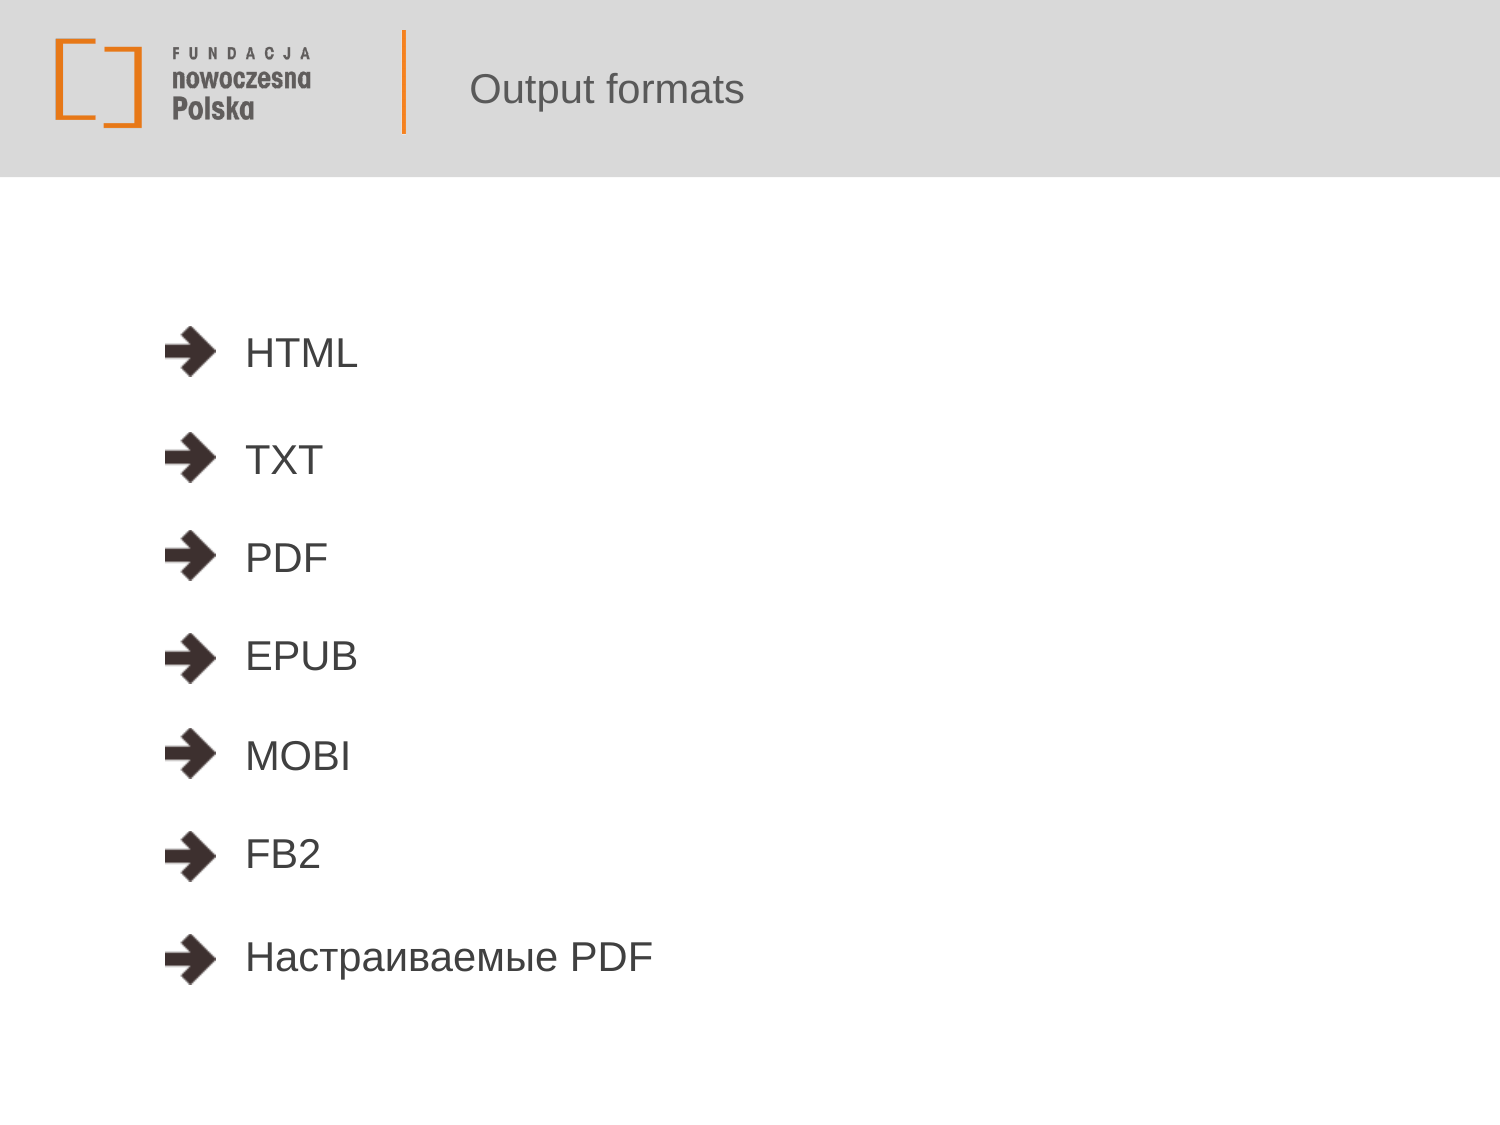

Output formats
HTML
TXT
PDF
EPUB
MOBI
FB2
Настраиваемые PDF